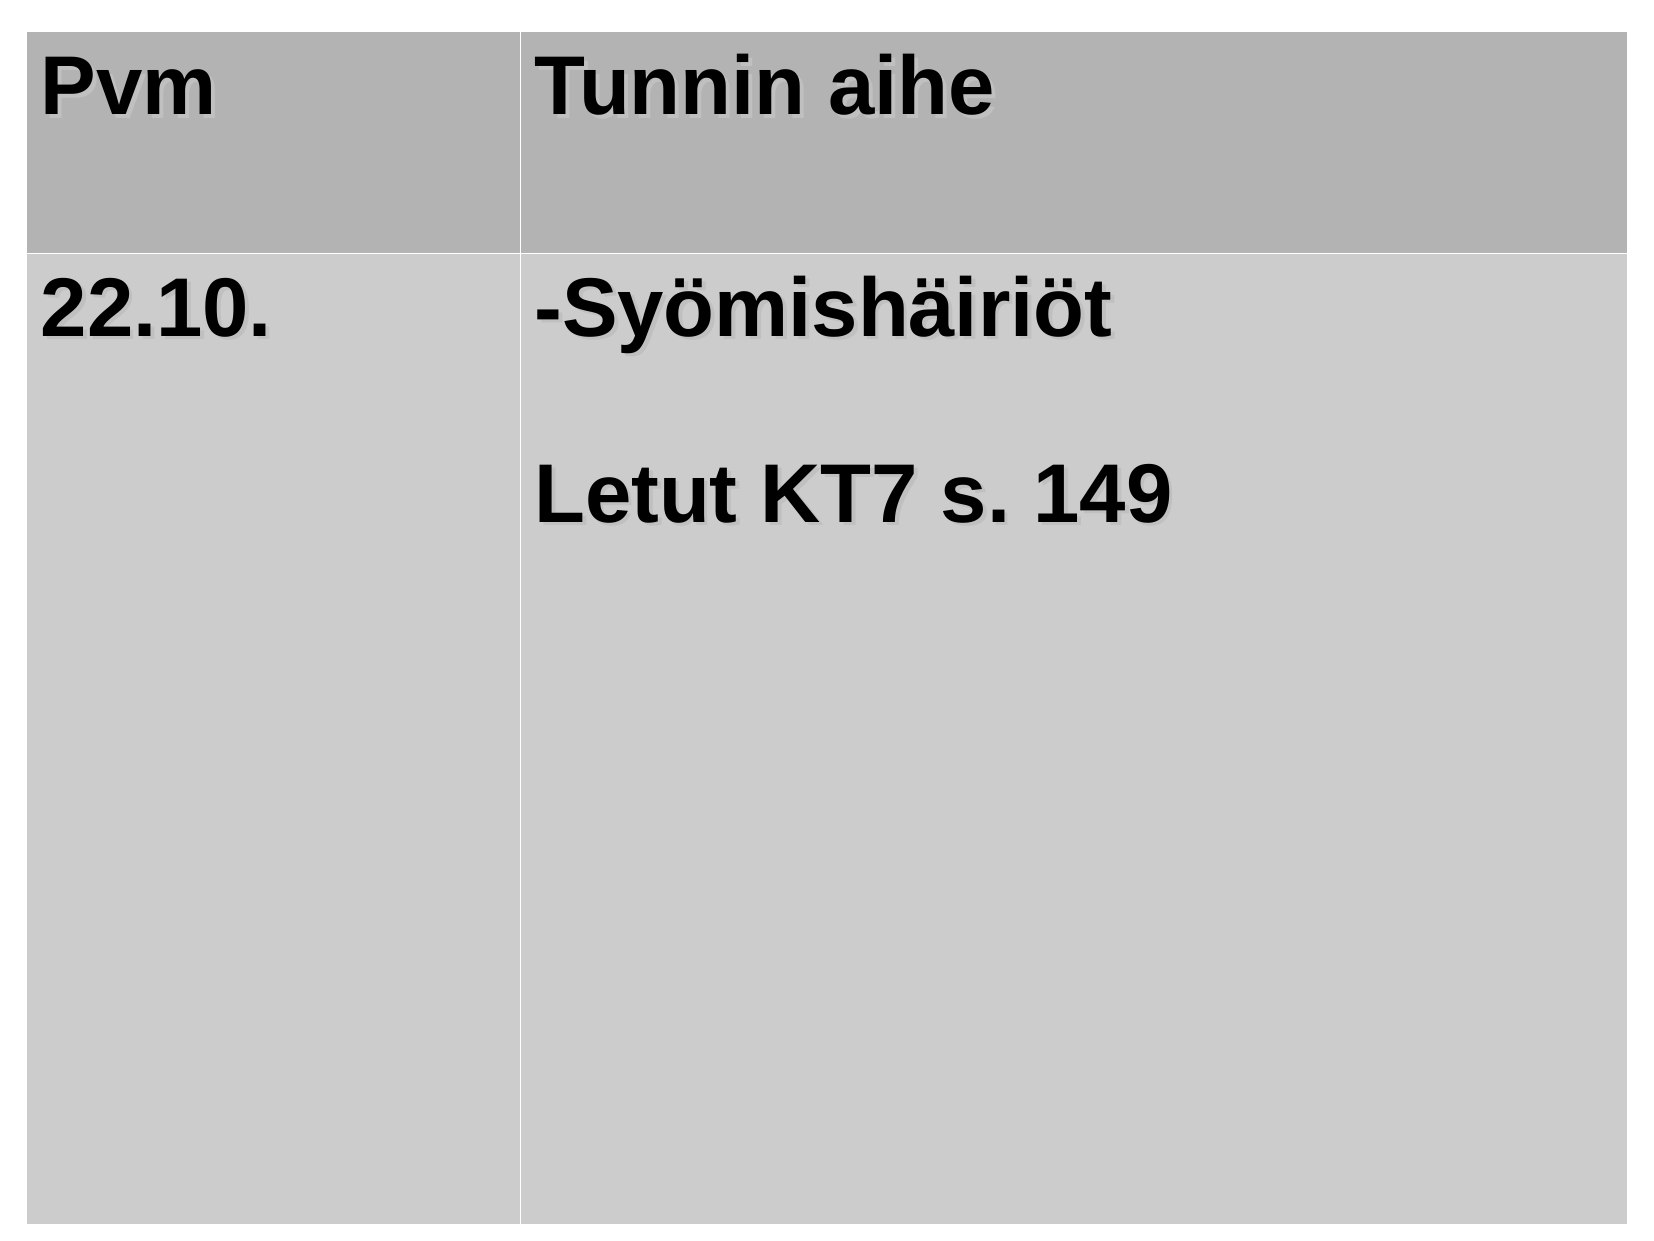

| Pvm | Tunnin aihe |
| --- | --- |
| 22.10. | -Syömishäiriöt Letut KT7 s. 149 |
#